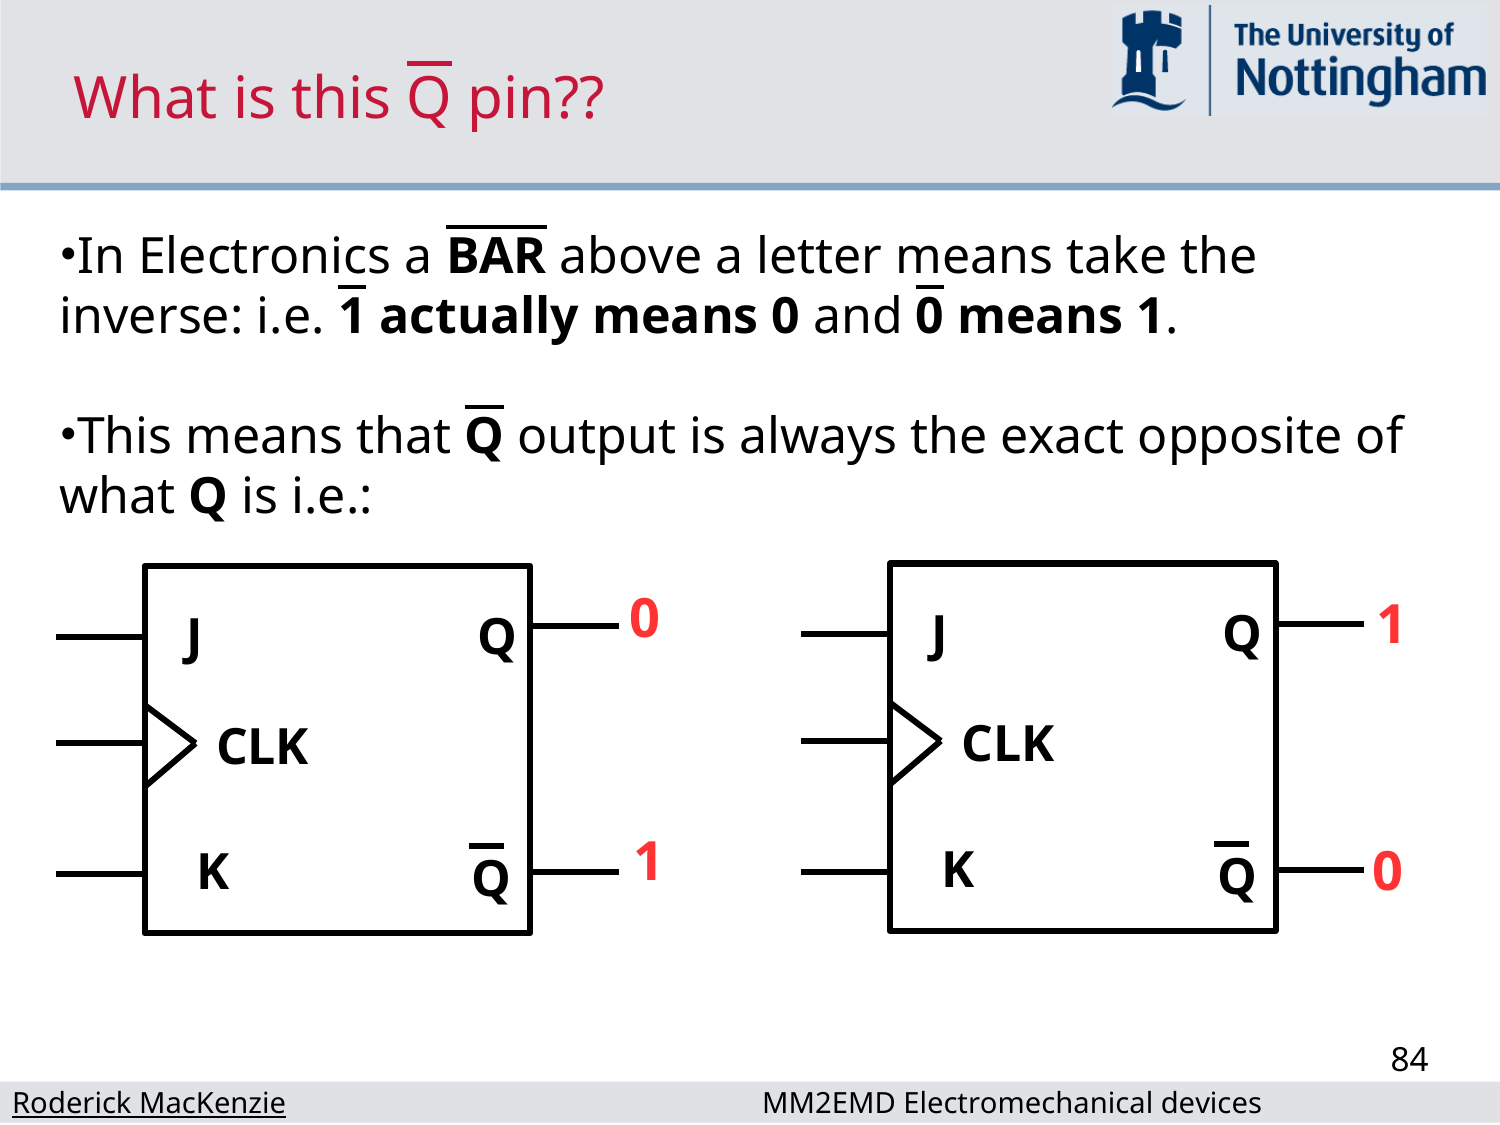

# What is this Q pin??
In Electronics a BAR above a letter means take the inverse: i.e. 1 actually means 0 and 0 means 1.
This means that Q output is always the exact opposite of what Q is i.e.:
J
Q
CLK
K
Q
J
Q
CLK
K
Q
0
1
1
0